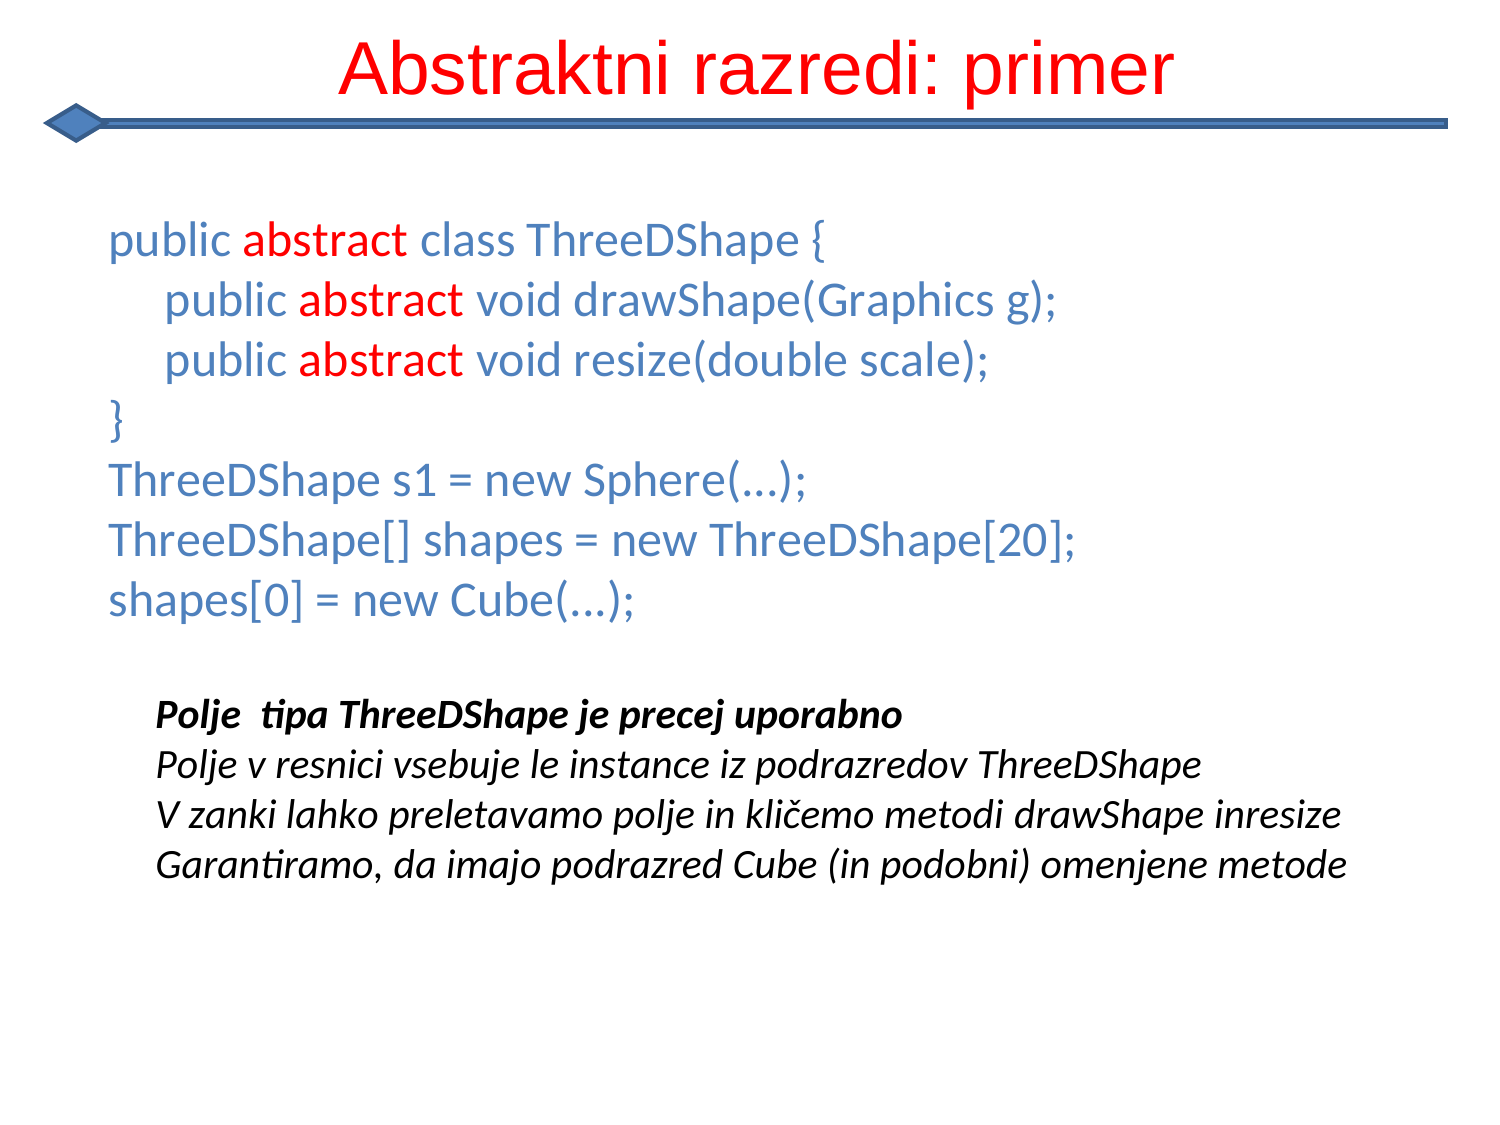

# Abstraktni razredi: primer
public abstract class ThreeDShape {
 public abstract void drawShape(Graphics g);
 public abstract void resize(double scale);
}
ThreeDShape s1 = new Sphere(...);
ThreeDShape[] shapes = new ThreeDShape[20];
shapes[0] = new Cube(...);
Polje tipa ThreeDShape je precej uporabno
Polje v resnici vsebuje le instance iz podrazredov ThreeDShape
V zanki lahko preletavamo polje in kličemo metodi drawShape inresize
Garantiramo, da imajo podrazred Cube (in podobni) omenjene metode